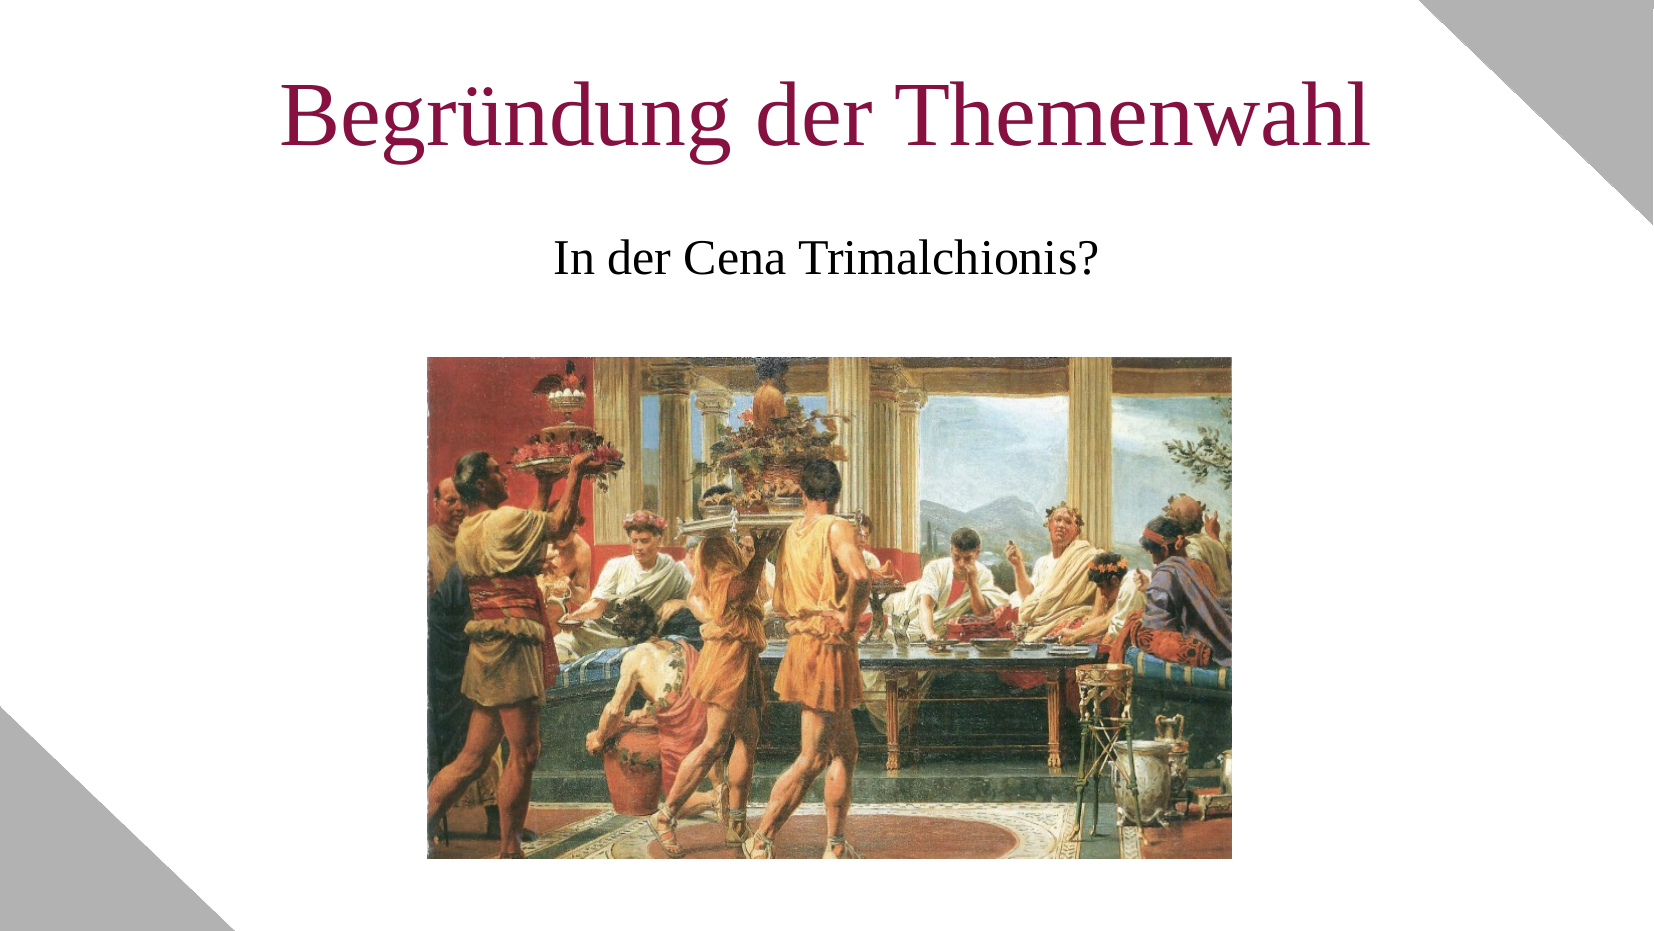

# Begründung der Themenwahl
In der Cena Trimalchionis?